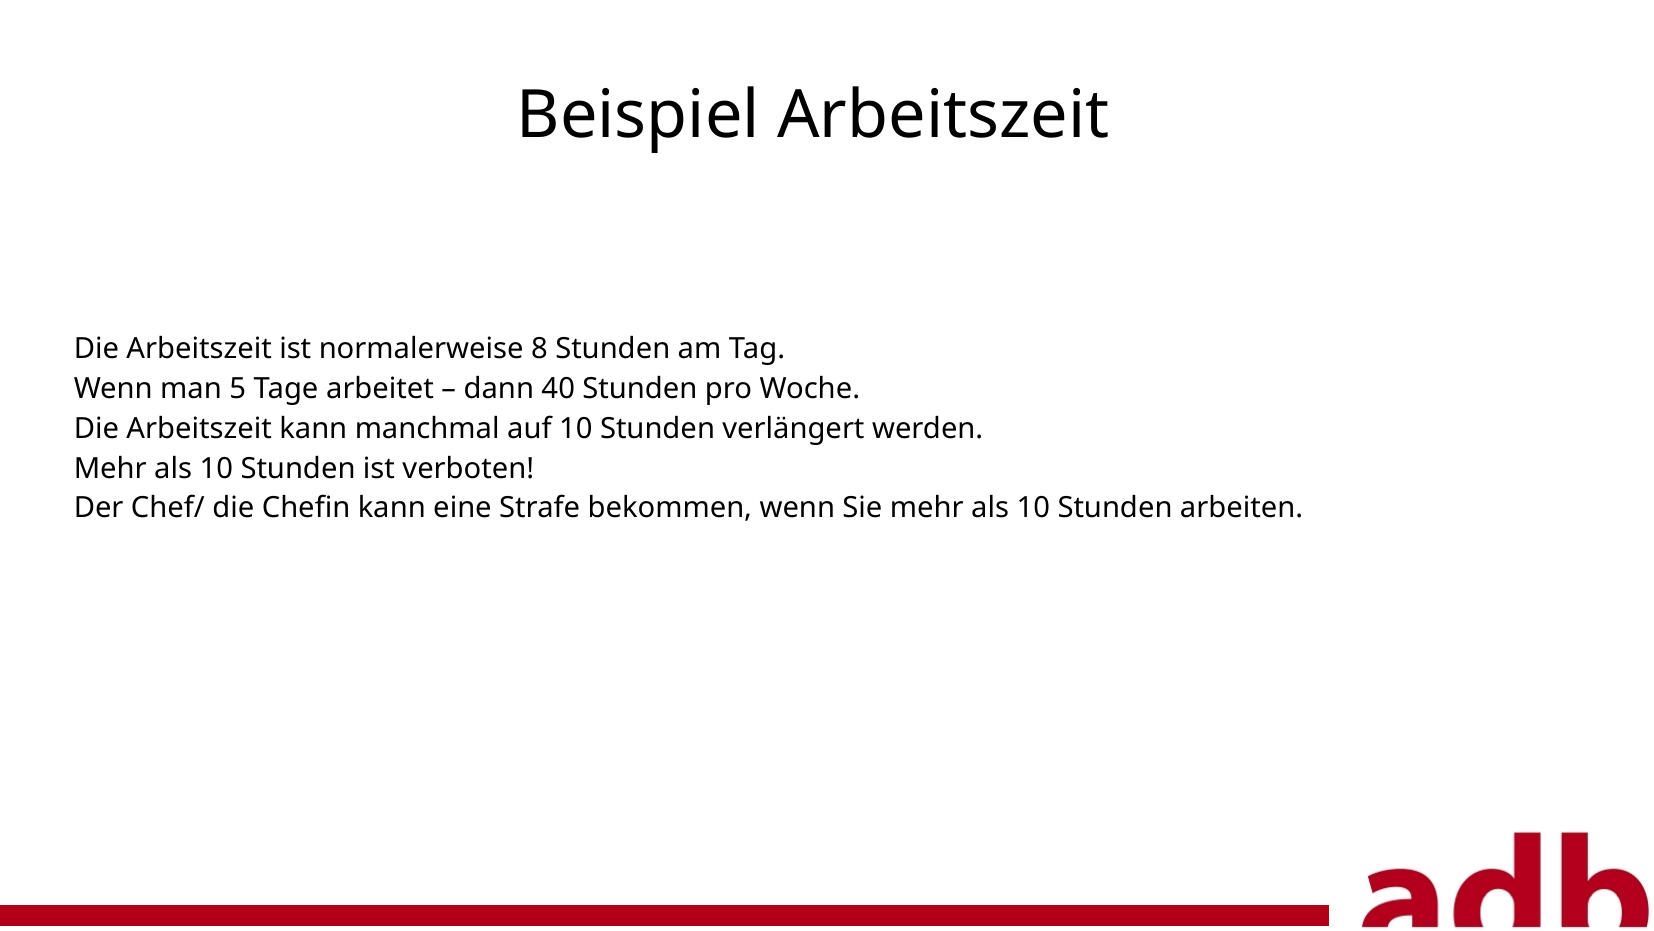

Beispiel Arbeitszeit
Die Arbeitszeit ist normalerweise 8 Stunden am Tag.
Wenn man 5 Tage arbeitet – dann 40 Stunden pro Woche.
Die Arbeitszeit kann manchmal auf 10 Stunden verlängert werden.
Mehr als 10 Stunden ist verboten!
Der Chef/ die Chefin kann eine Strafe bekommen, wenn Sie mehr als 10 Stunden arbeiten.